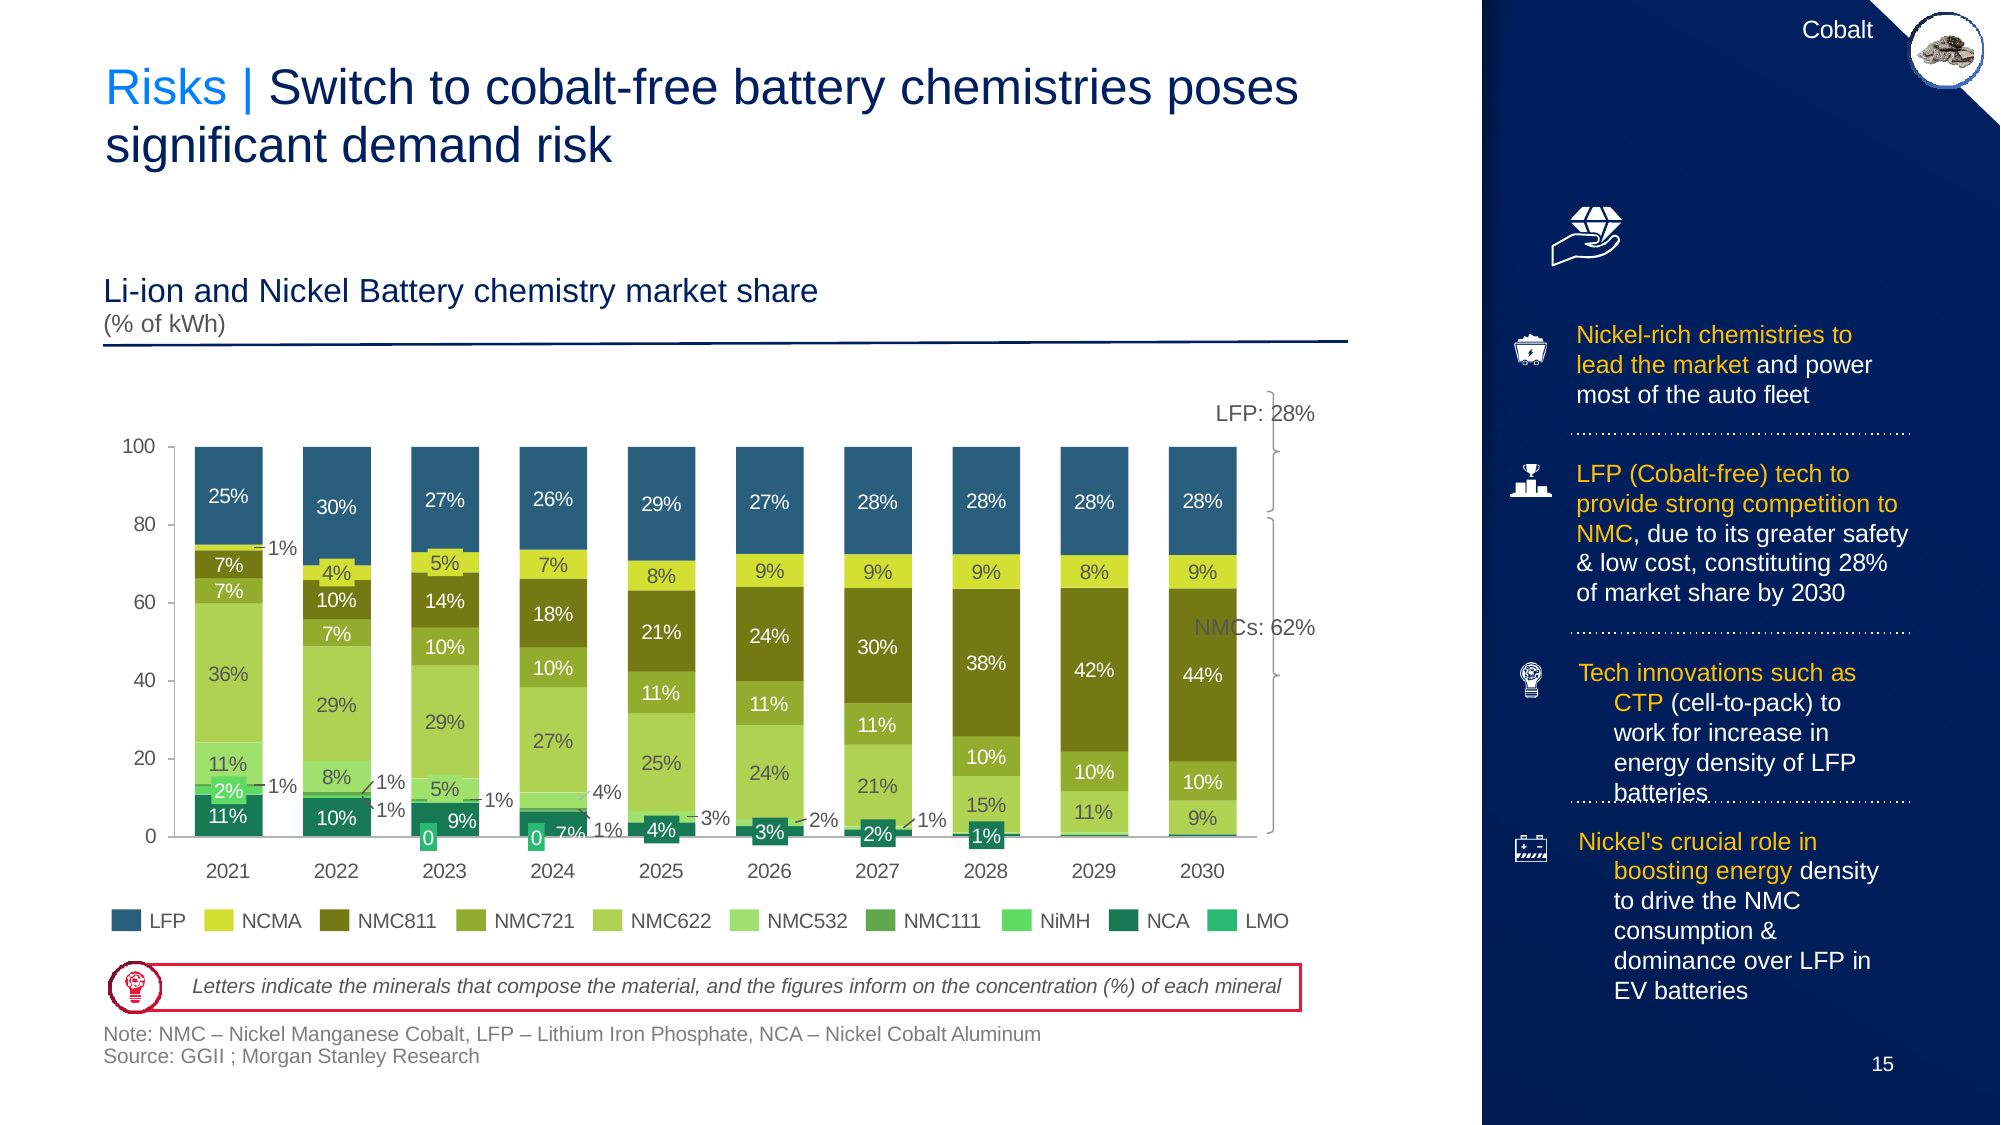

Cobalt
# Risks | Switch to cobalt-free battery chemistries poses
significant demand risk
Li-ion and Nickel Battery chemistry market share
(% of kWh)
Nickel-rich chemistries to lead the market and power most of the auto fleet
LFP: 28%
100
27%
28%
LFP (Cobalt-free) tech to provide strong competition to NMC, due to its greater safety & low cost, constituting 28% of market share by 2030
25%
26%
27%
28%
28%
28%
29%
30%
80
1%
5%
7%
7%
9%
9%
8%
9%
9%
4%
8%
7%
10%
14%
60
24%
30%
18%
NMCs: 62%
21%
7%
10%
38%
10%
Tech innovations such as CTP (cell-to-pack) to work for increase in energy density of LFP batteries
42%
36%
44%
40
11%
11%
29%
11%
29%
27%
10%
20
11%
2%
25%
10%
24%
8%
1%
1%
10%
1%
21%
5%
4%
1%
15%
11%
11%
3%
10%
9%
7% 1%
2%
1%
9%
4%
3%
2%
0
1%
0
0
Nickel's crucial role in boosting energy density to drive the NMC consumption & dominance over LFP in EV batteries
2021
2022
2023
2024
2025
2026
2027
2028
2029
2030
LFP
NCMA
NMC811
NMC721
NMC622
NMC532
NMC111
NiMH
NCA
LMO
Letters indicate the minerals that compose the material, and the figures inform on the concentration (%) of each mineral
Note: NMC – Nickel Manganese Cobalt, LFP – Lithium Iron Phosphate, NCA – Nickel Cobalt Aluminum Source: GGII ; Morgan Stanley Research
15